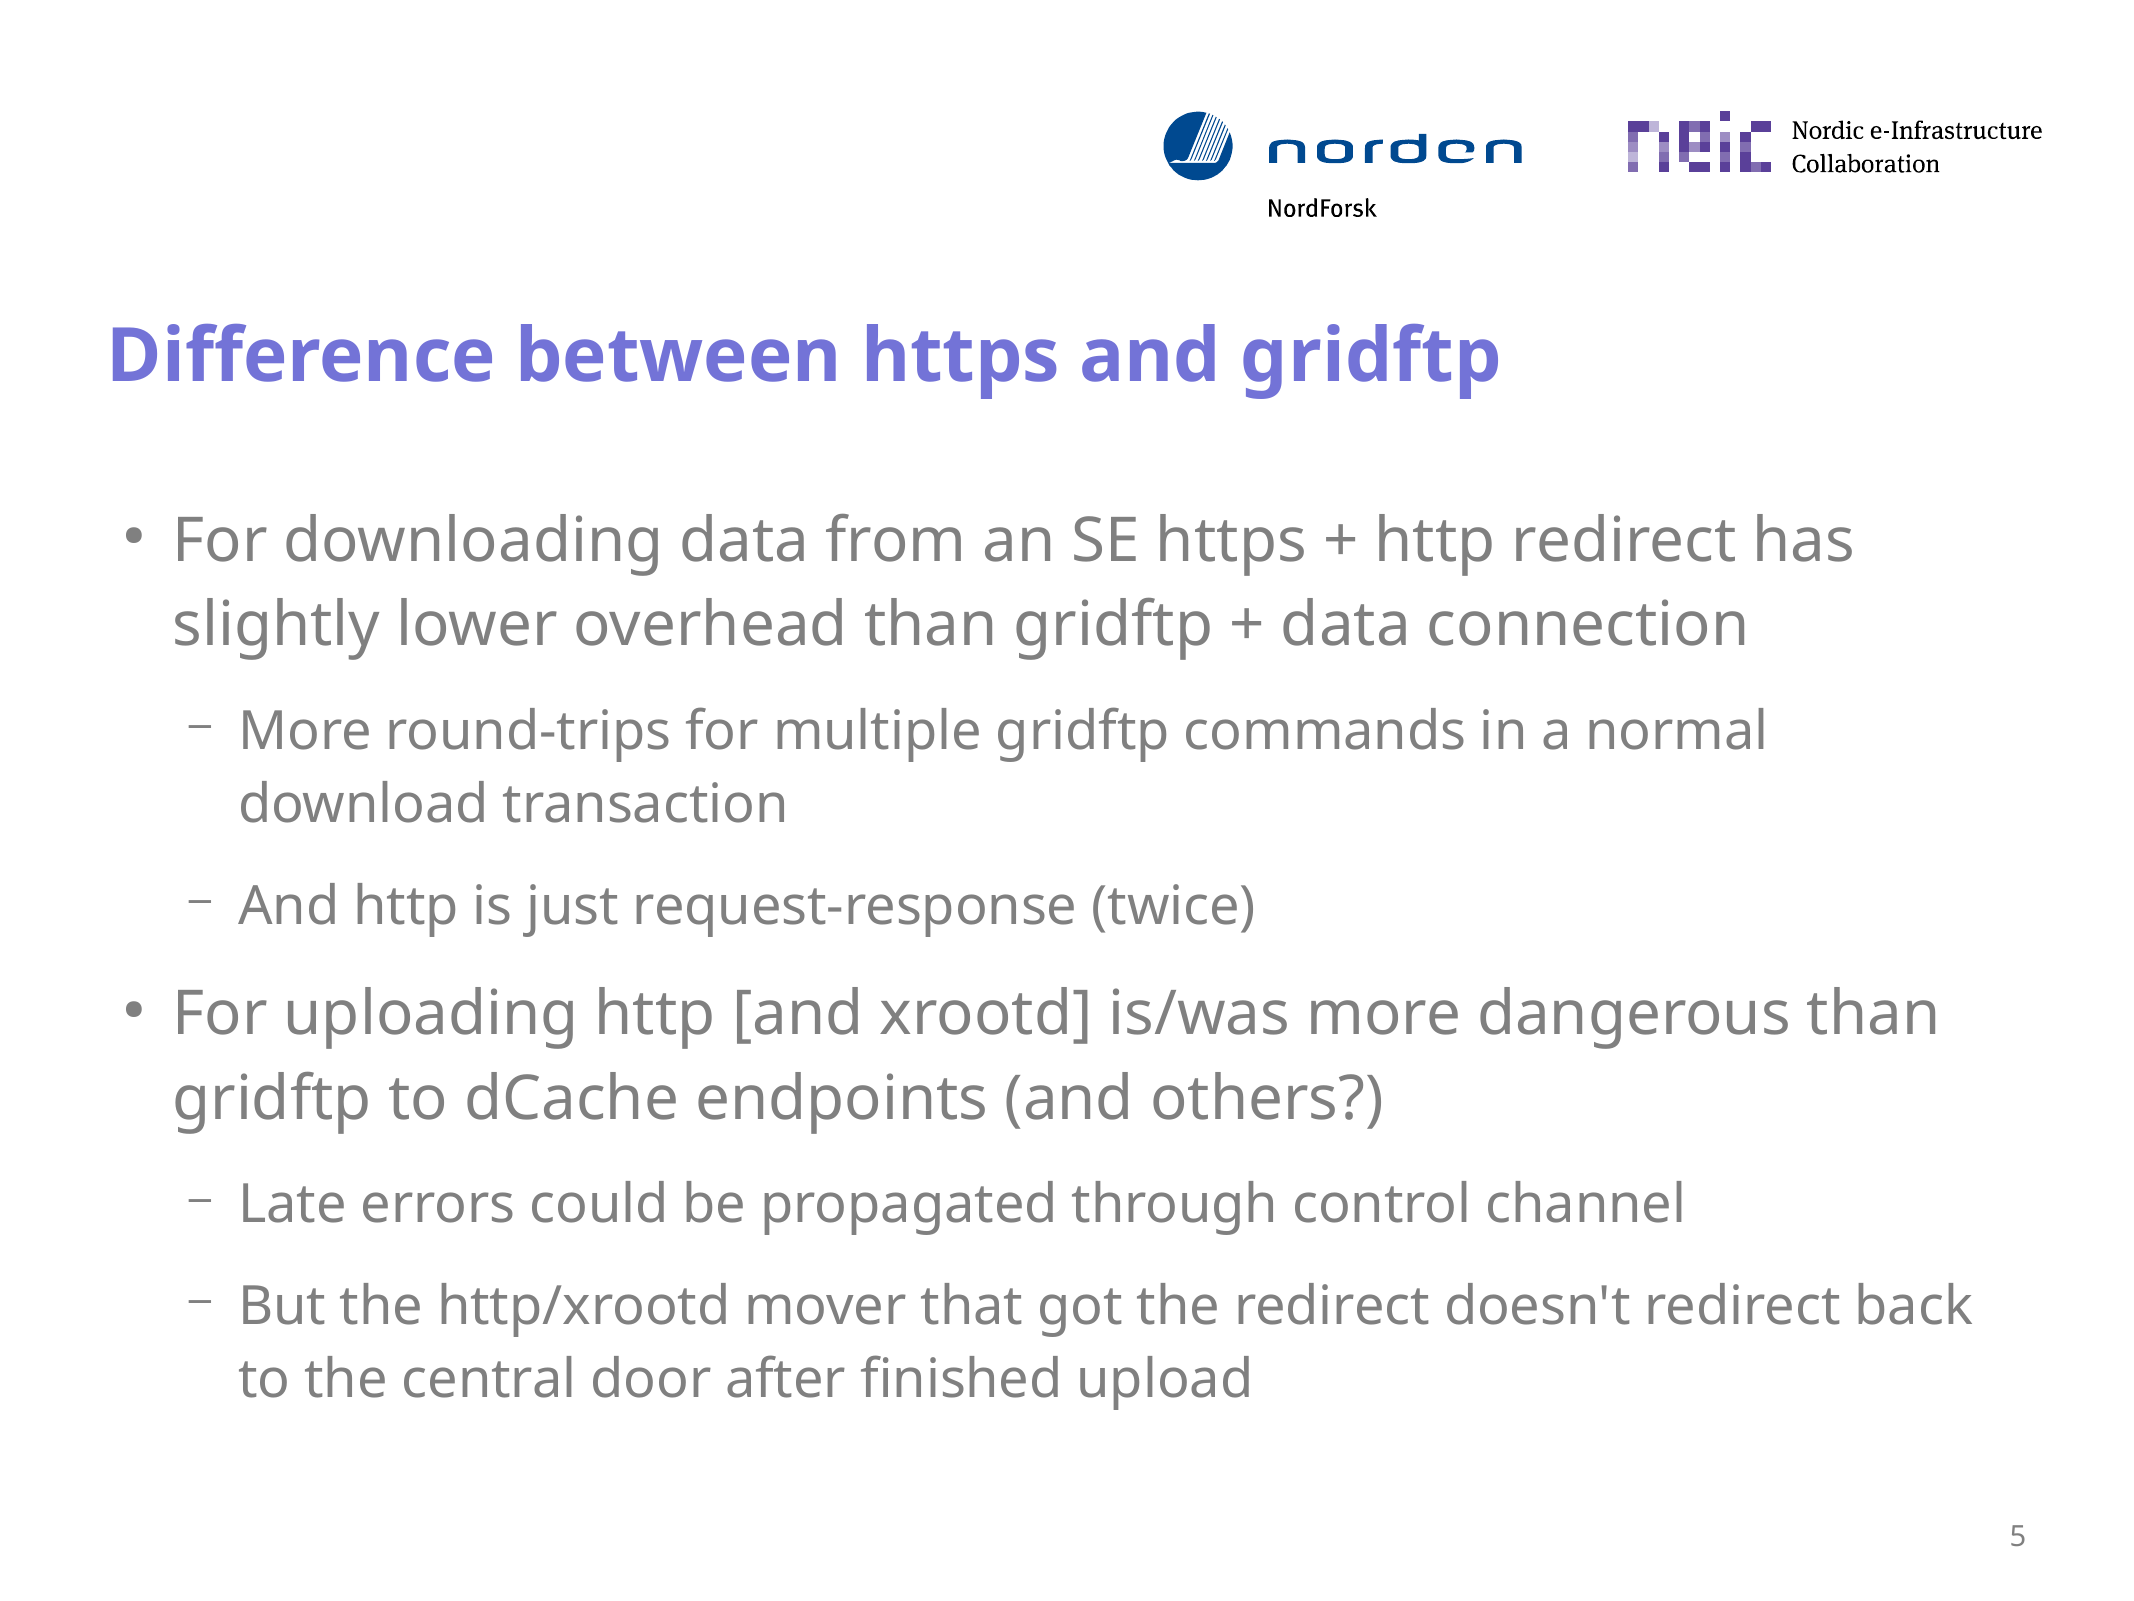

# Difference between https and gridftp
For downloading data from an SE https + http redirect has slightly lower overhead than gridftp + data connection
More round-trips for multiple gridftp commands in a normal download transaction
And http is just request-response (twice)
For uploading http [and xrootd] is/was more dangerous than gridftp to dCache endpoints (and others?)
Late errors could be propagated through control channel
But the http/xrootd mover that got the redirect doesn't redirect back to the central door after finished upload
5